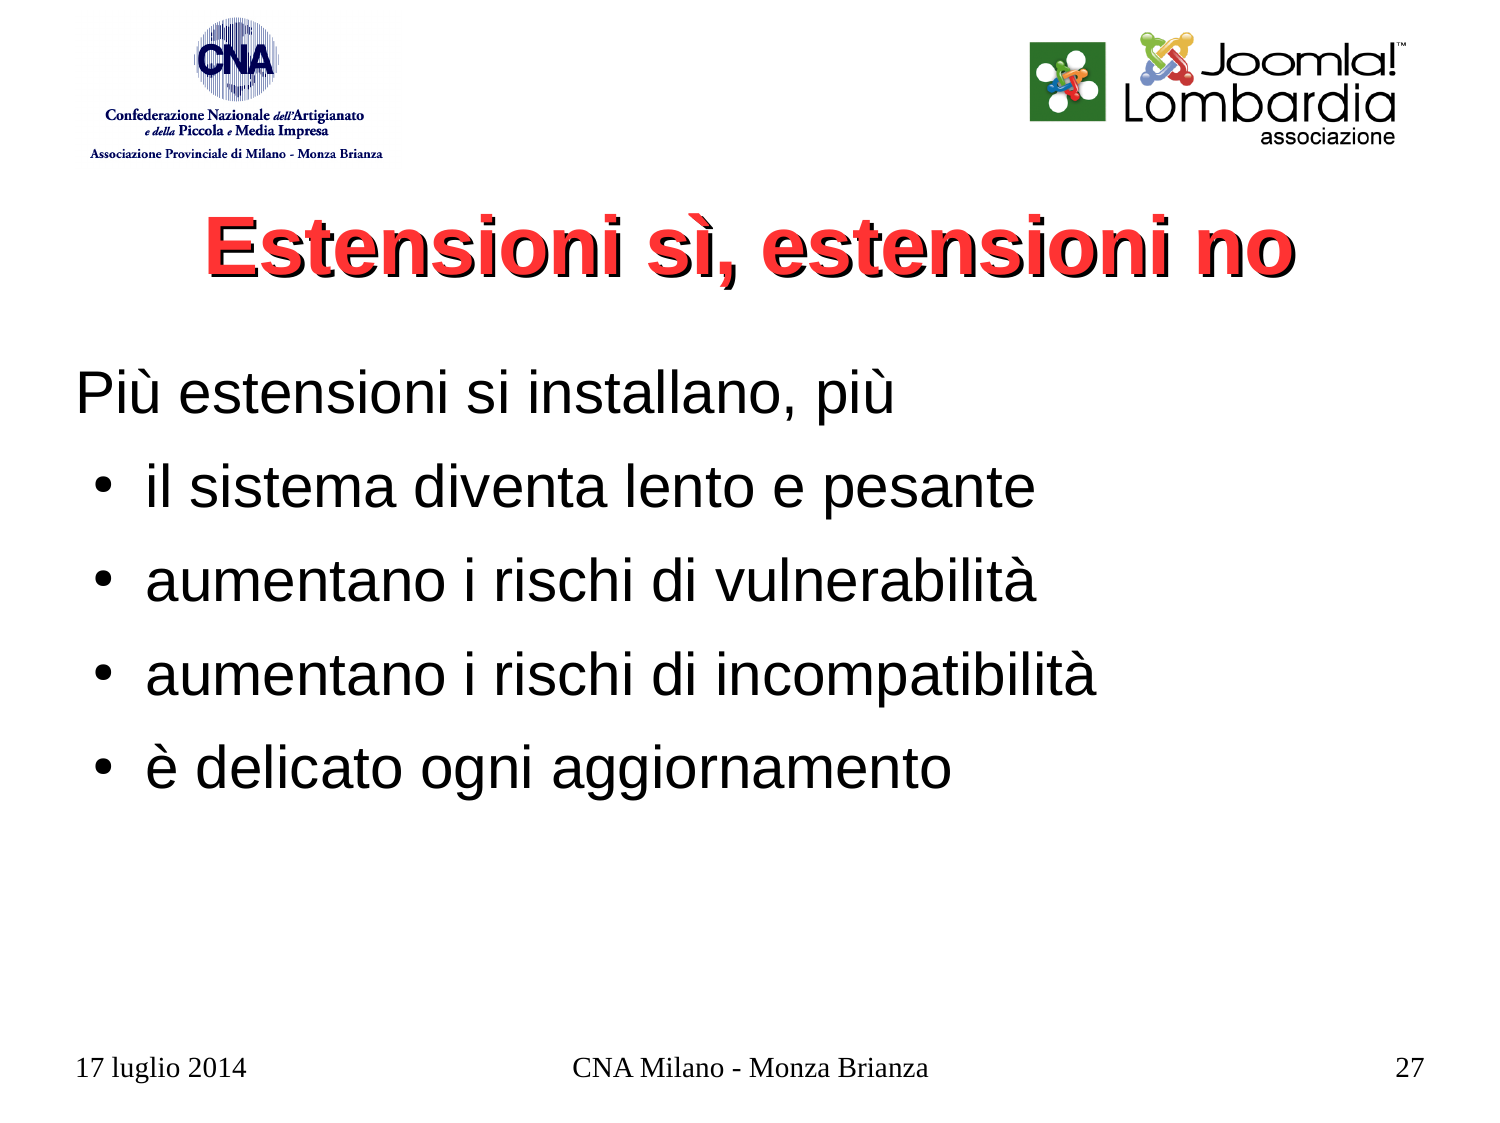

# Estensioni sì, estensioni no
Più estensioni si installano, più
il sistema diventa lento e pesante
aumentano i rischi di vulnerabilità
aumentano i rischi di incompatibilità
è delicato ogni aggiornamento
17 luglio 2014
CNA Milano - Monza Brianza
27